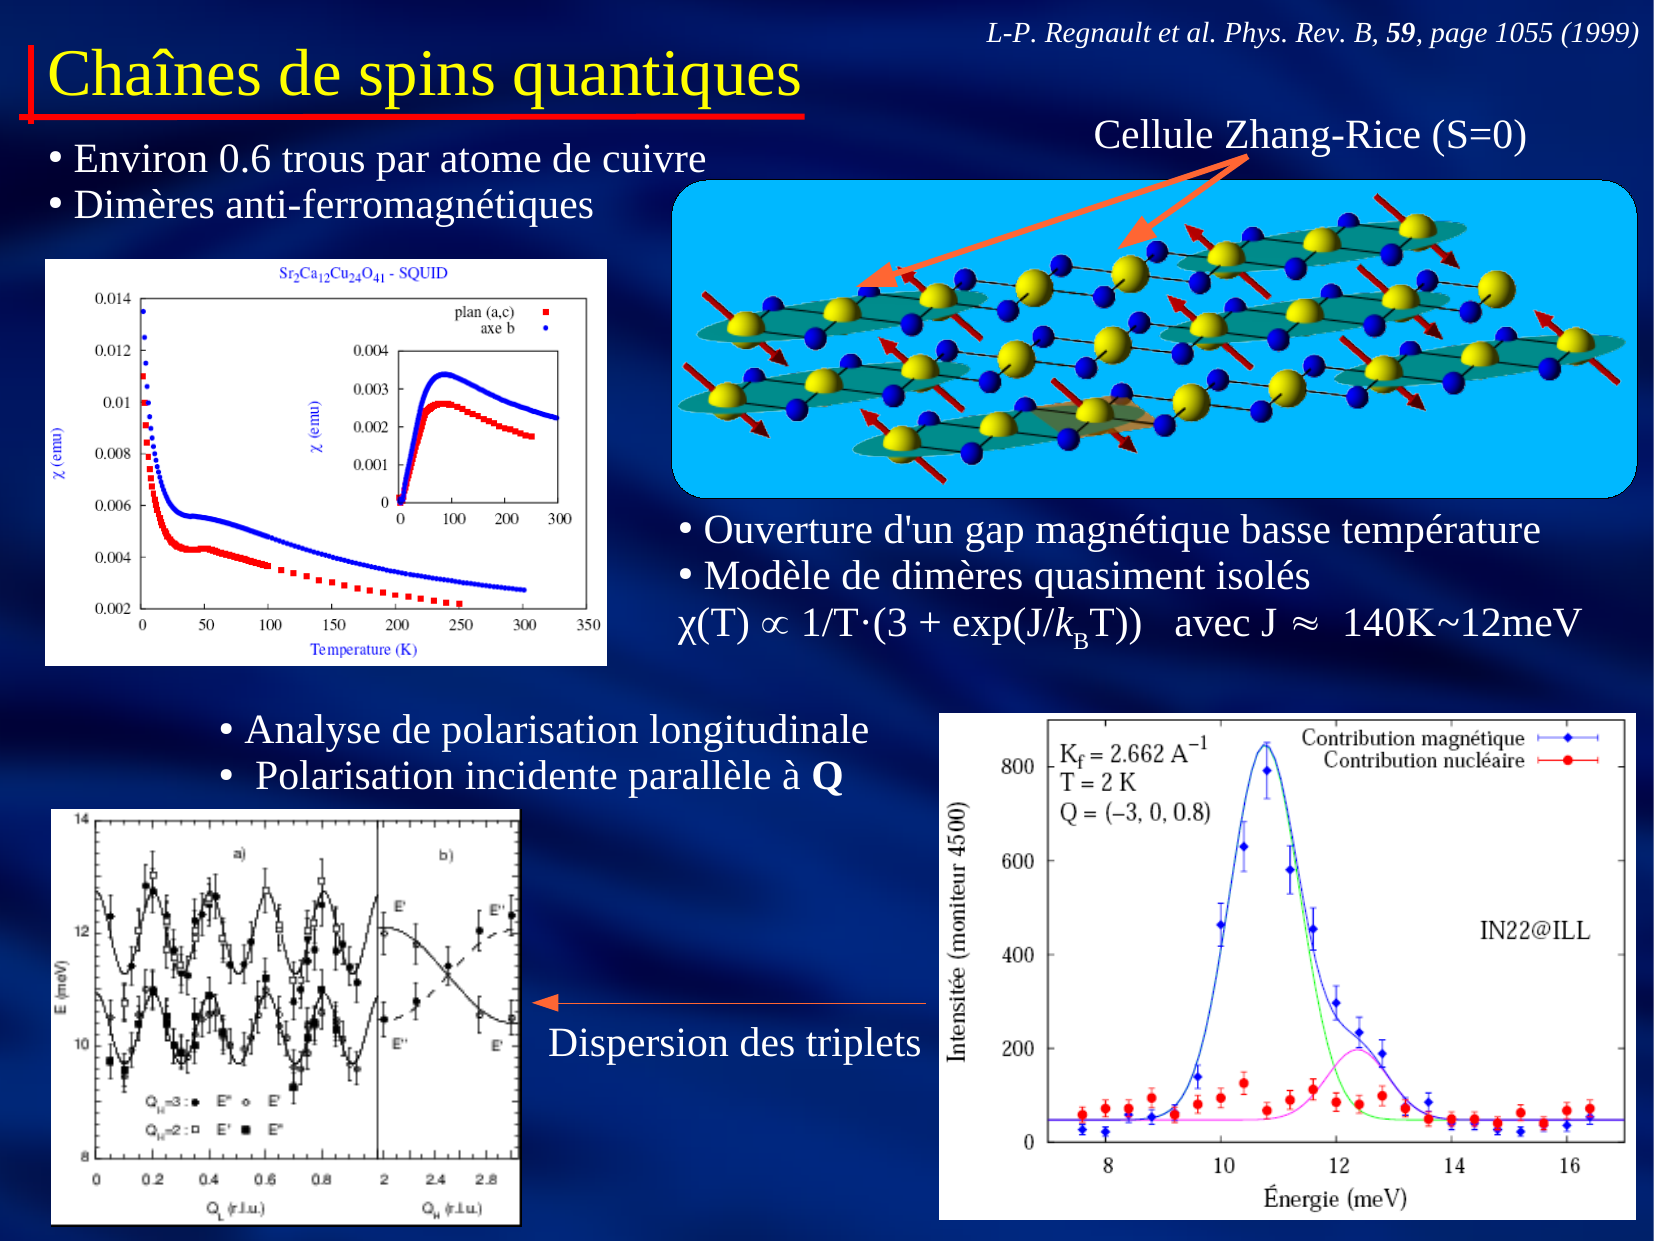

L-P. Regnault et al. Phys. Rev. B, 59, page 1055 (1999)
Chaînes de spins quantiques
Cellule Zhang-Rice (S=0)
 Environ 0.6 trous par atome de cuivre
 Dimères anti-ferromagnétiques
 Ouverture d'un gap magnétique basse température
 Modèle de dimères quasiment isolés
χ(T)  1/T·(3 + exp(J/kBT)) avec J  140K~12meV
 Analyse de polarisation longitudinale
 Polarisation incidente parallèle à Q
Dispersion des triplets